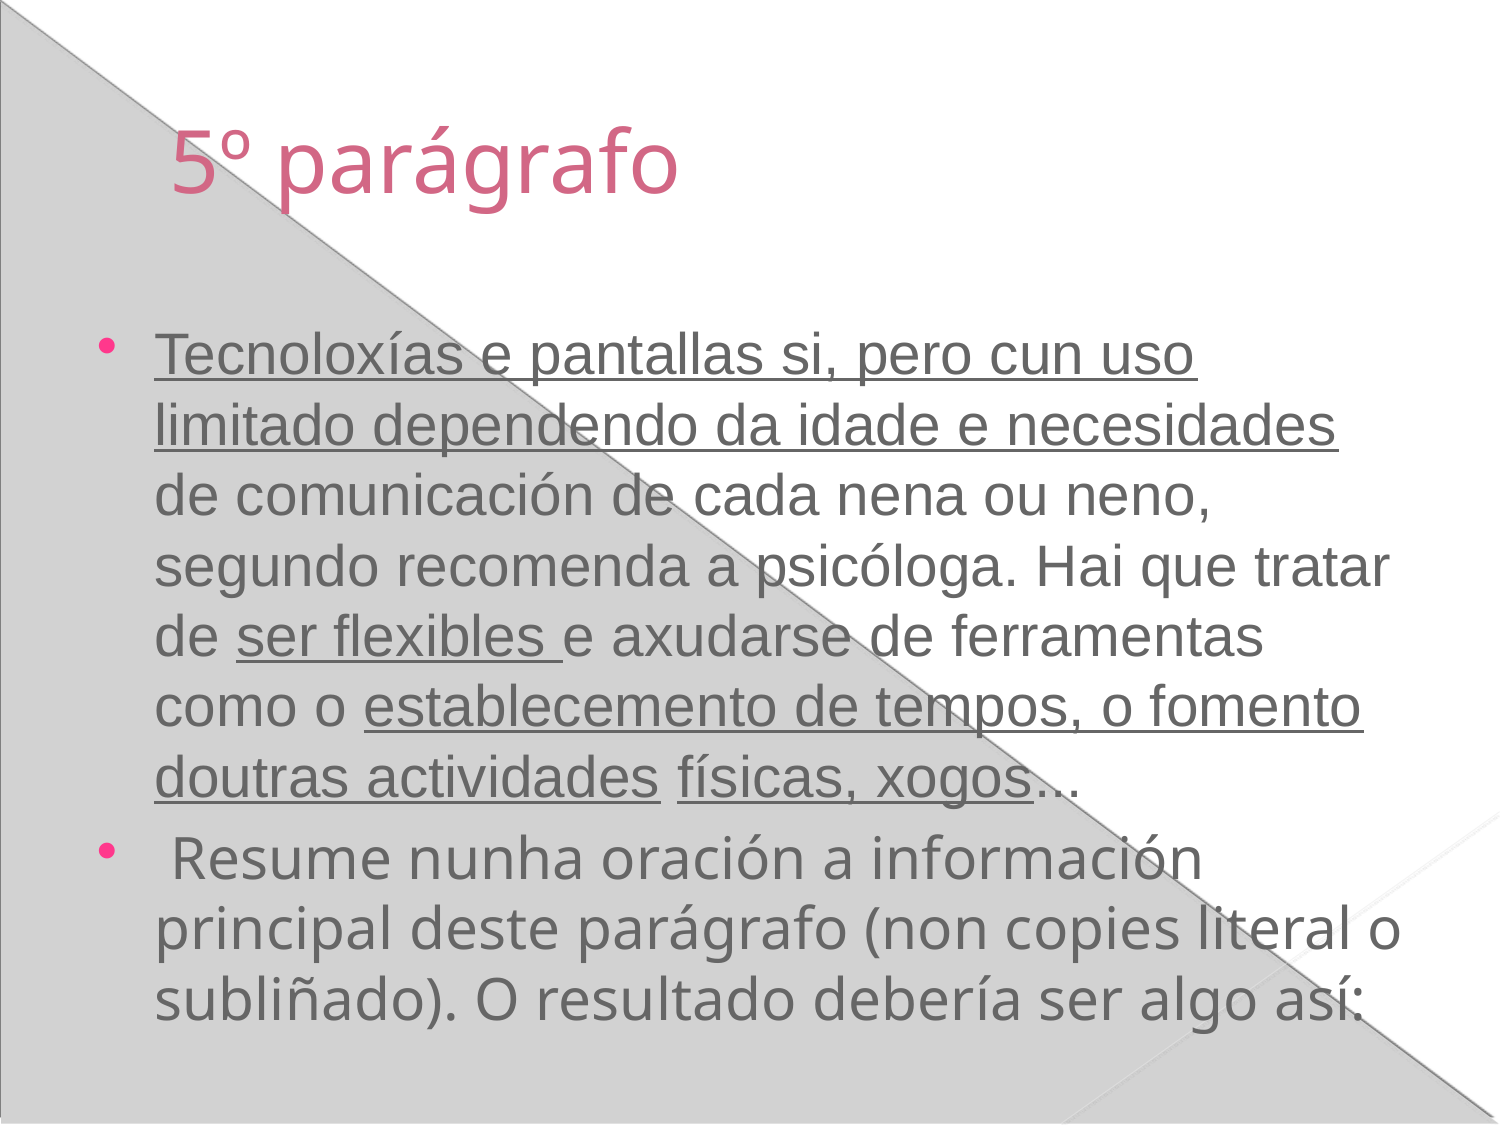

5º parágrafo
Tecnoloxías e pantallas si, pero cun uso limitado dependendo da idade e necesidades de comunicación de cada nena ou neno, segundo recomenda a psicóloga. Hai que tratar de ser flexibles e axudarse de ferramentas como o establecemento de tempos, o fomento doutras actividades físicas, xogos...
 Resume nunha oración a información principal deste parágrafo (non copies literal o subliñado). O resultado debería ser algo así: